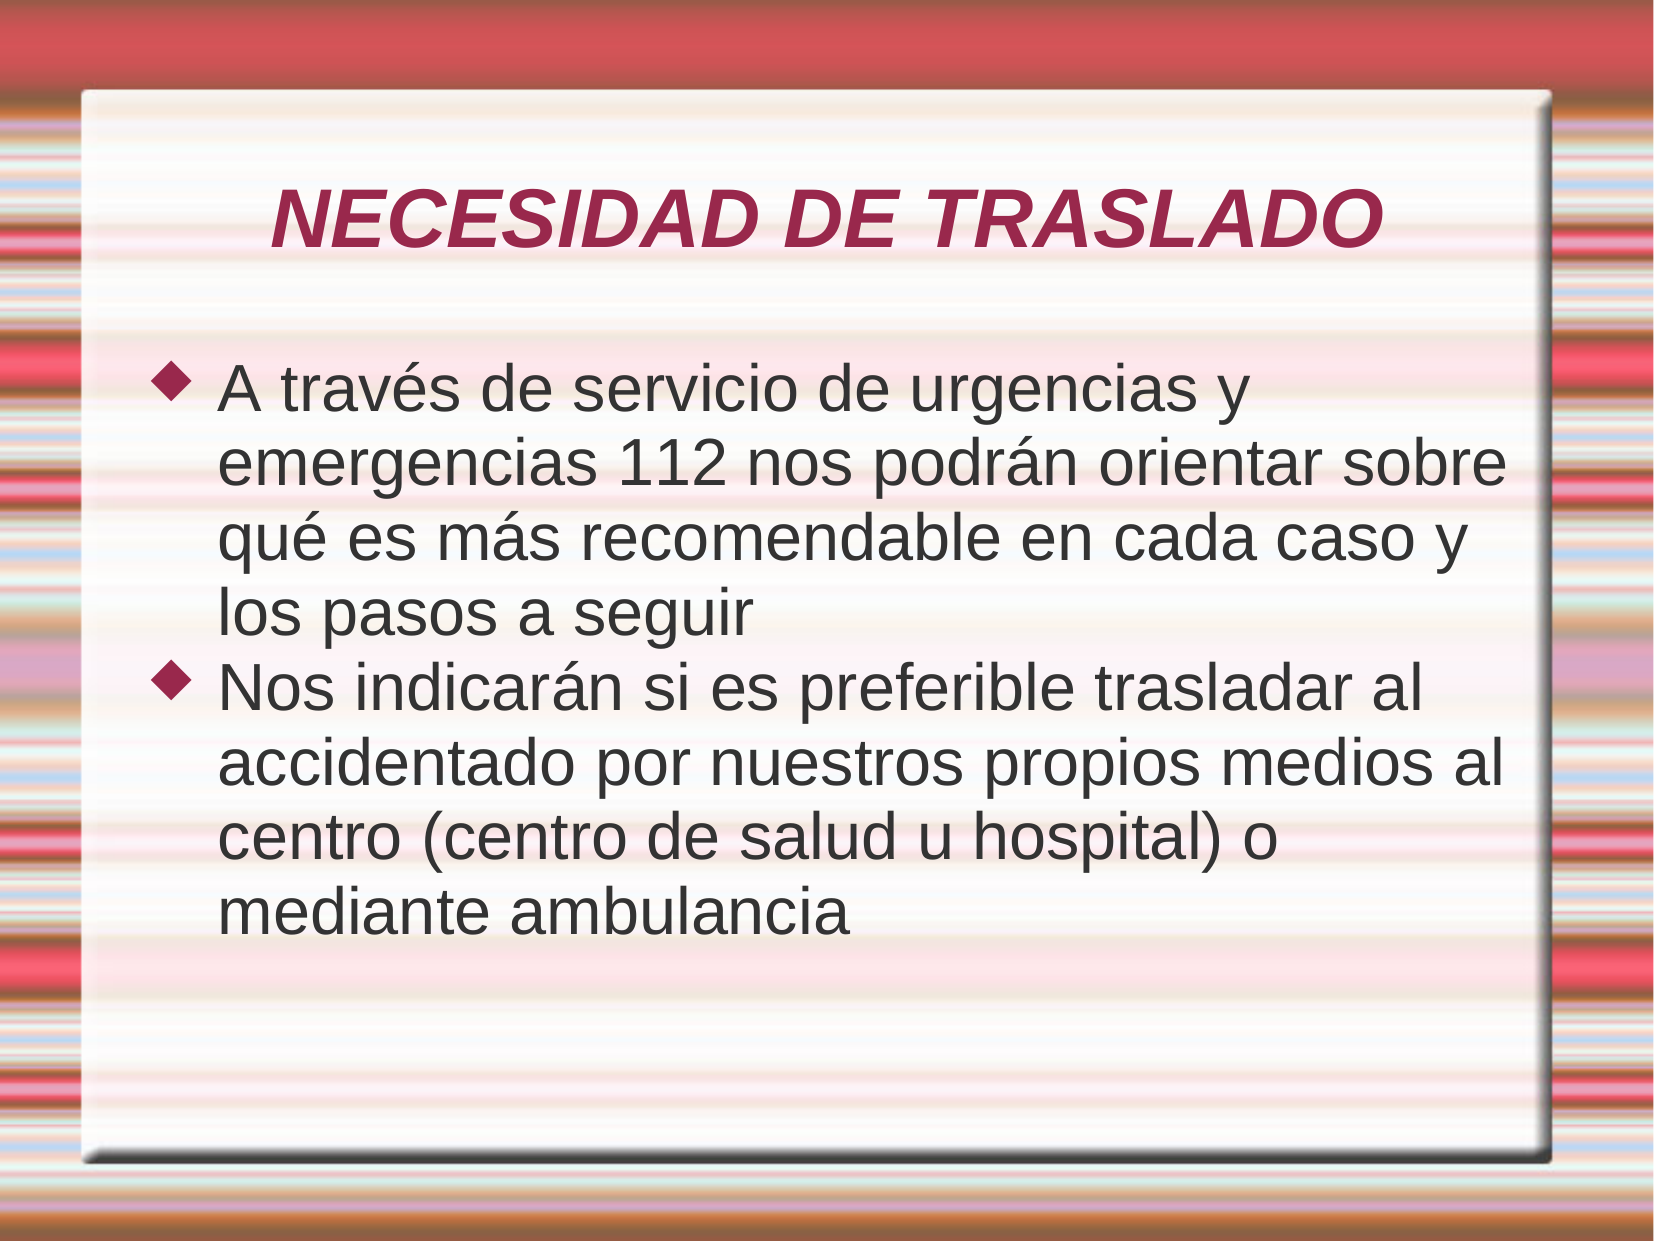

# NECESIDAD DE TRASLADO
A través de servicio de urgencias y emergencias 112 nos podrán orientar sobre qué es más recomendable en cada caso y los pasos a seguir
Nos indicarán si es preferible trasladar al accidentado por nuestros propios medios al centro (centro de salud u hospital) o mediante ambulancia